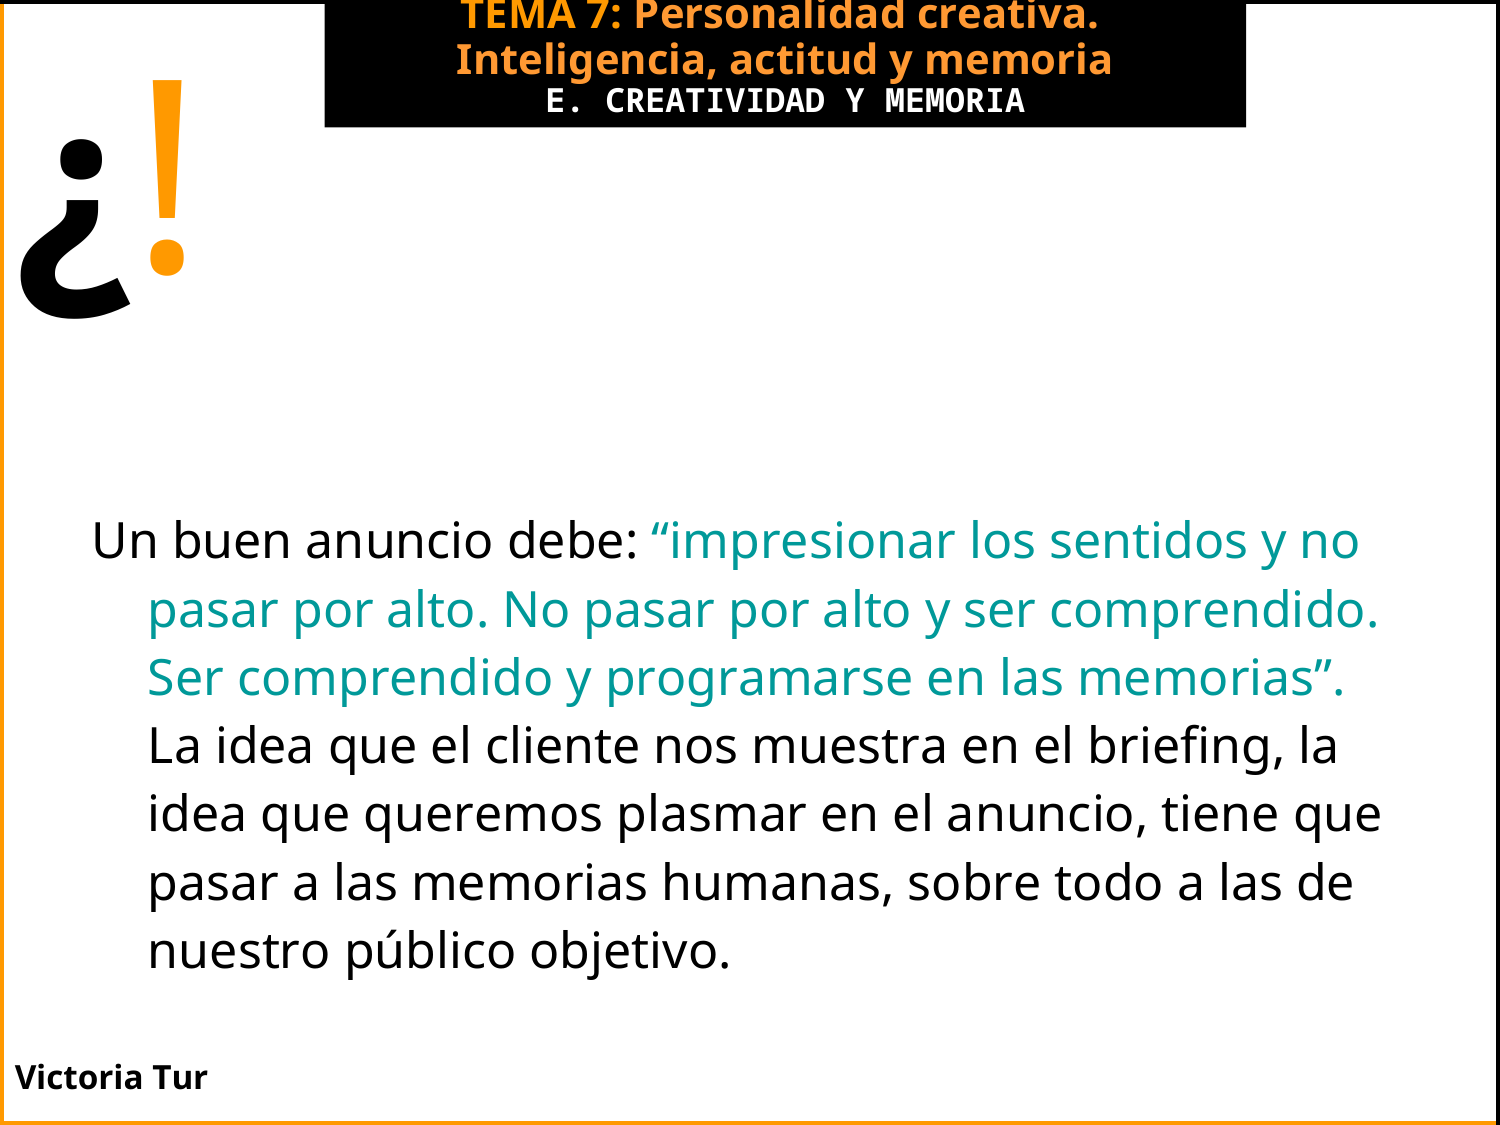

#
Un buen anuncio debe: “impresionar los sentidos y no pasar por alto. No pasar por alto y ser comprendido. Ser comprendido y programarse en las memorias”. La idea que el cliente nos muestra en el briefing, la idea que queremos plasmar en el anuncio, tiene que pasar a las memorias humanas, sobre todo a las de nuestro público objetivo.